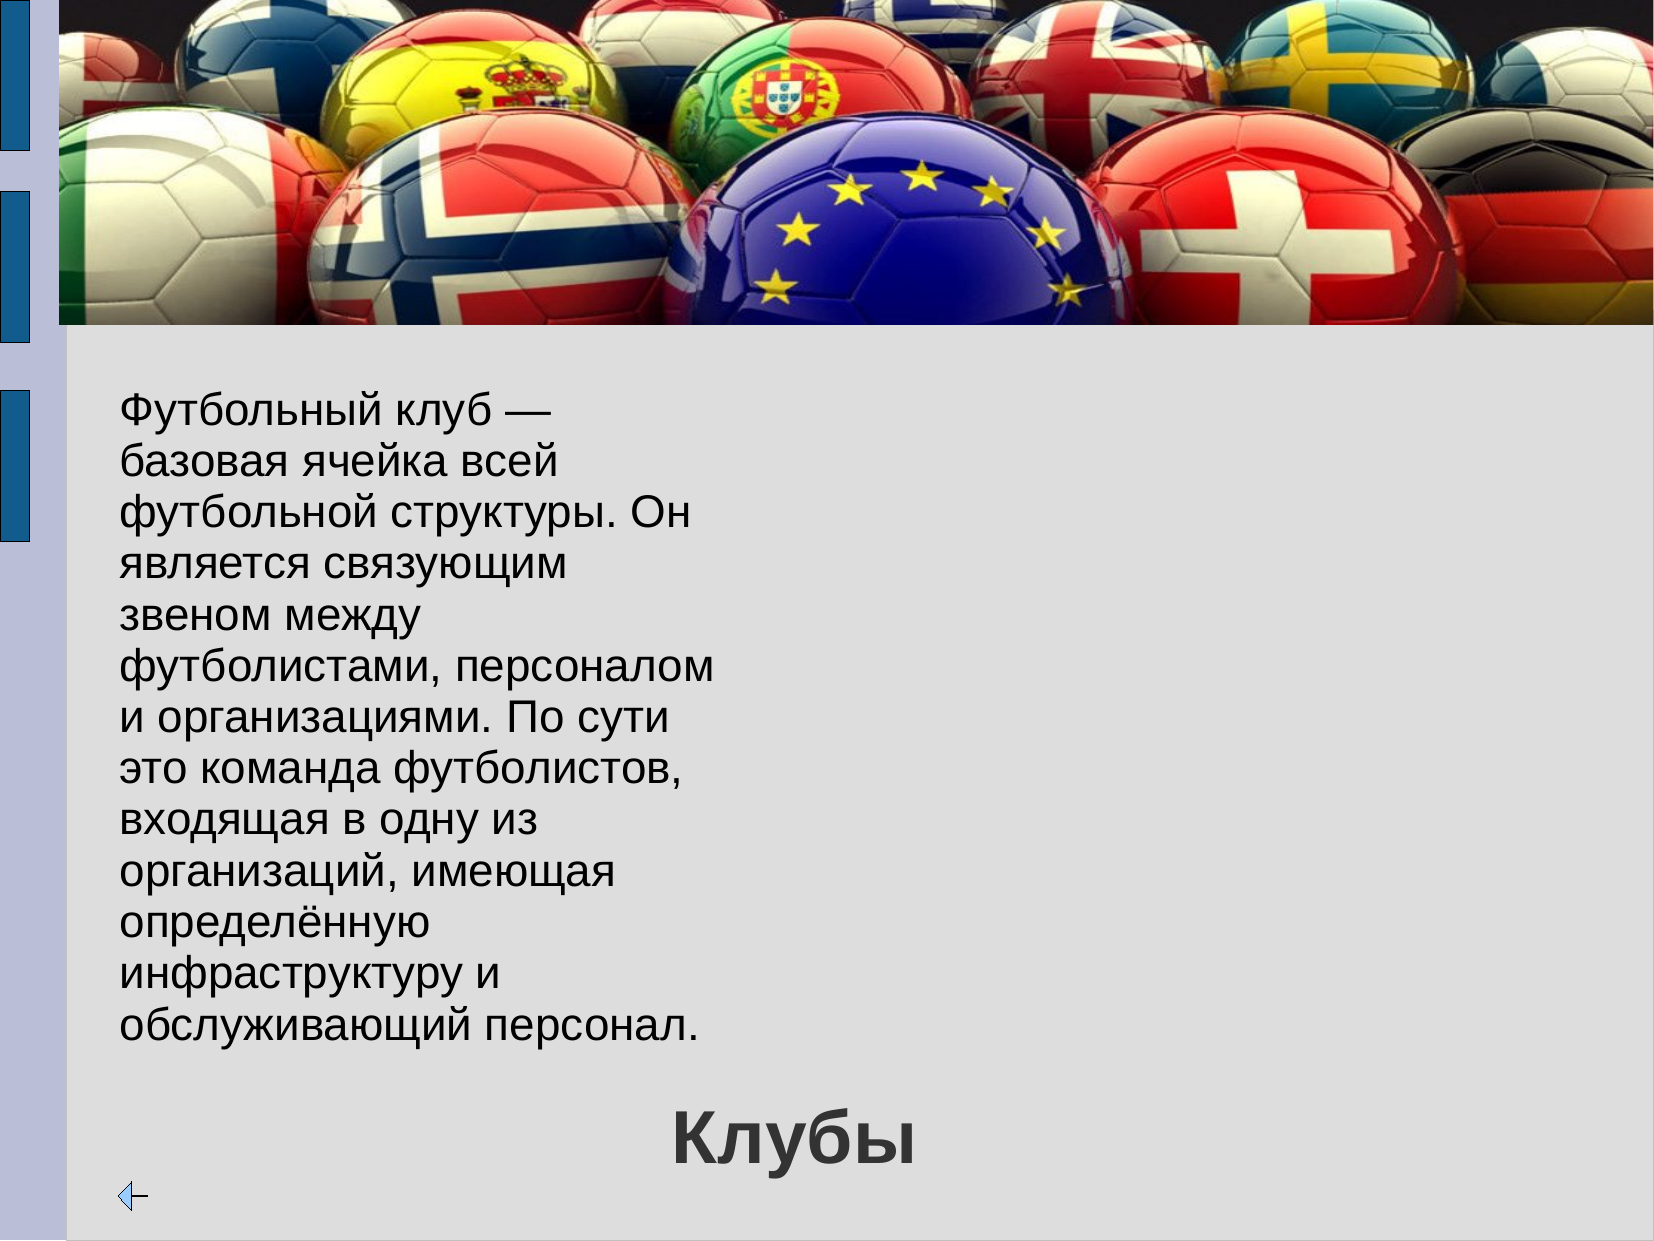

Футбольный клуб — базовая ячейка всей футбольной структуры. Он является связующим звеном между футболистами, персоналом и организациями. По сути это команда футболистов, входящая в одну из организаций, имеющая определённую инфраструктуру и обслуживающий персонал.
# Клубы